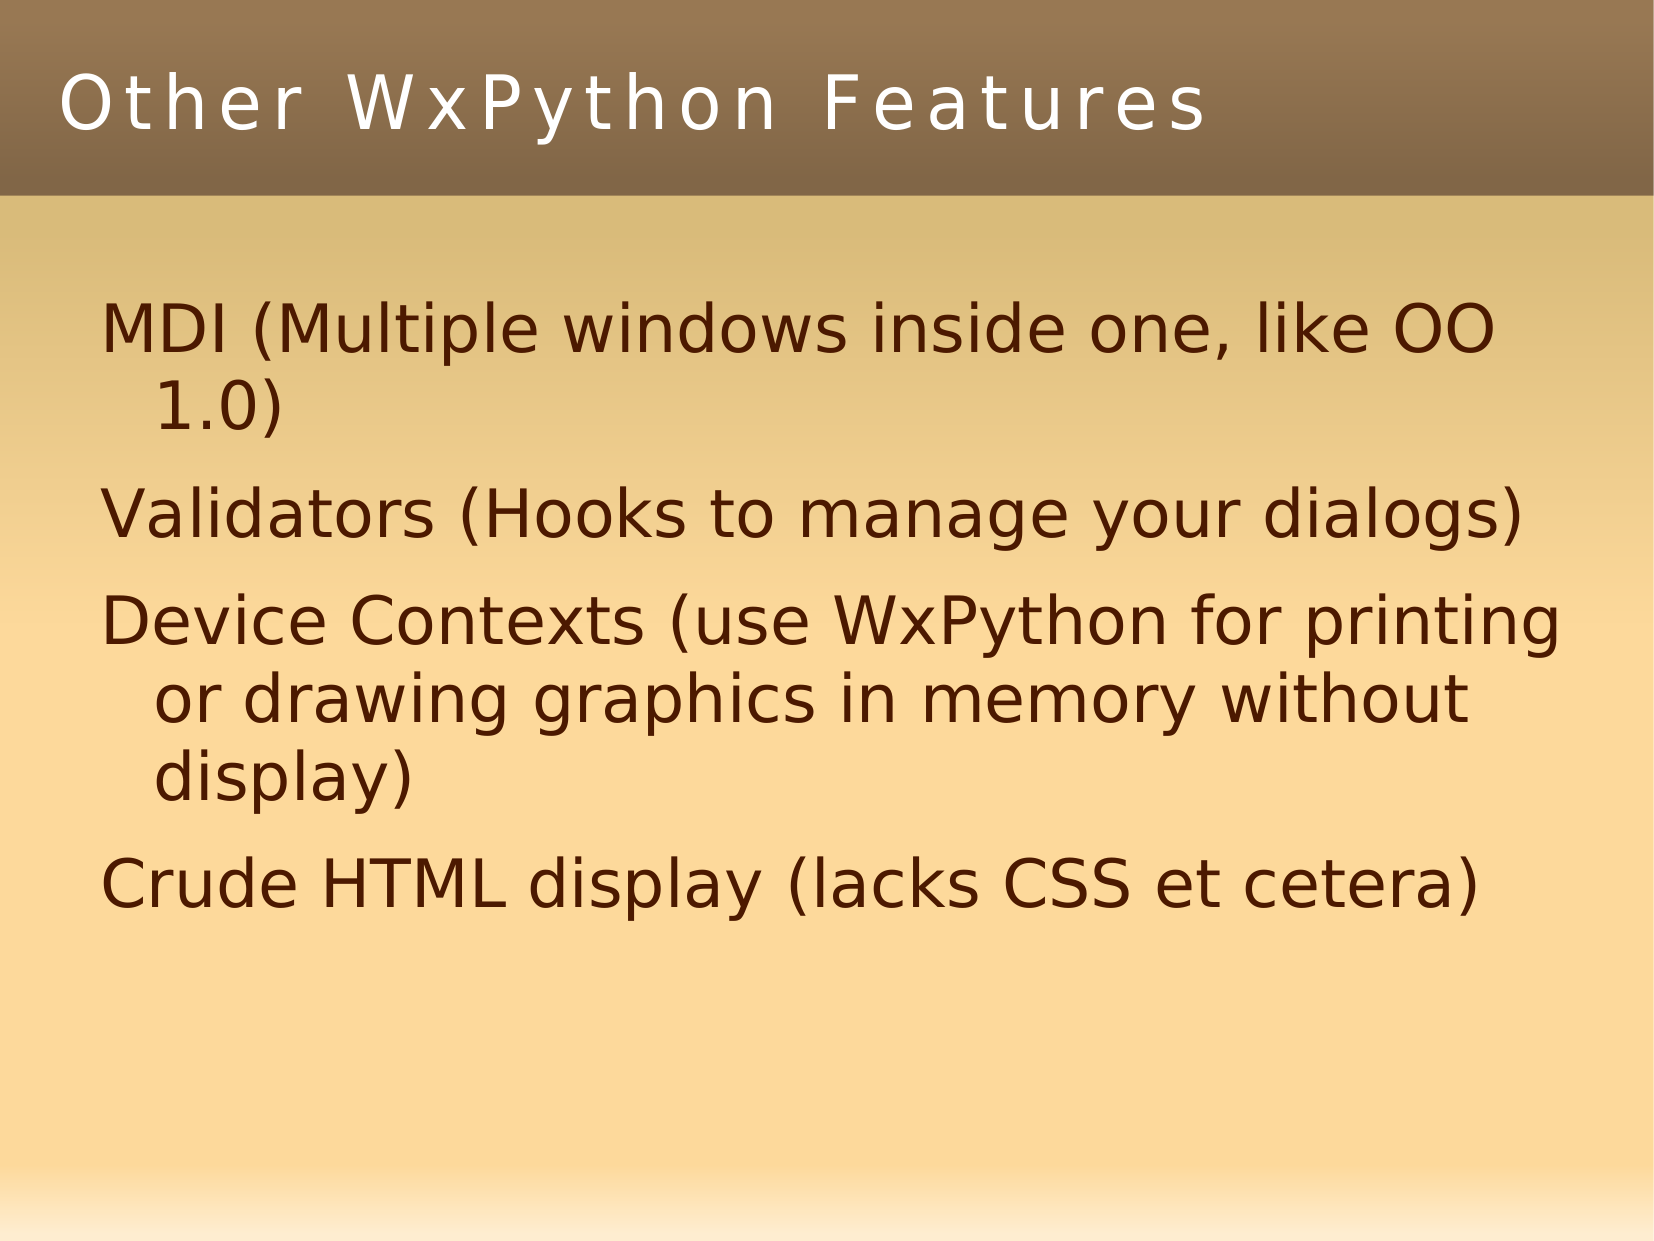

# Other WxPython Features
MDI (Multiple windows inside one, like OO 1.0)
Validators (Hooks to manage your dialogs)
Device Contexts (use WxPython for printing or drawing graphics in memory without display)
Crude HTML display (lacks CSS et cetera)